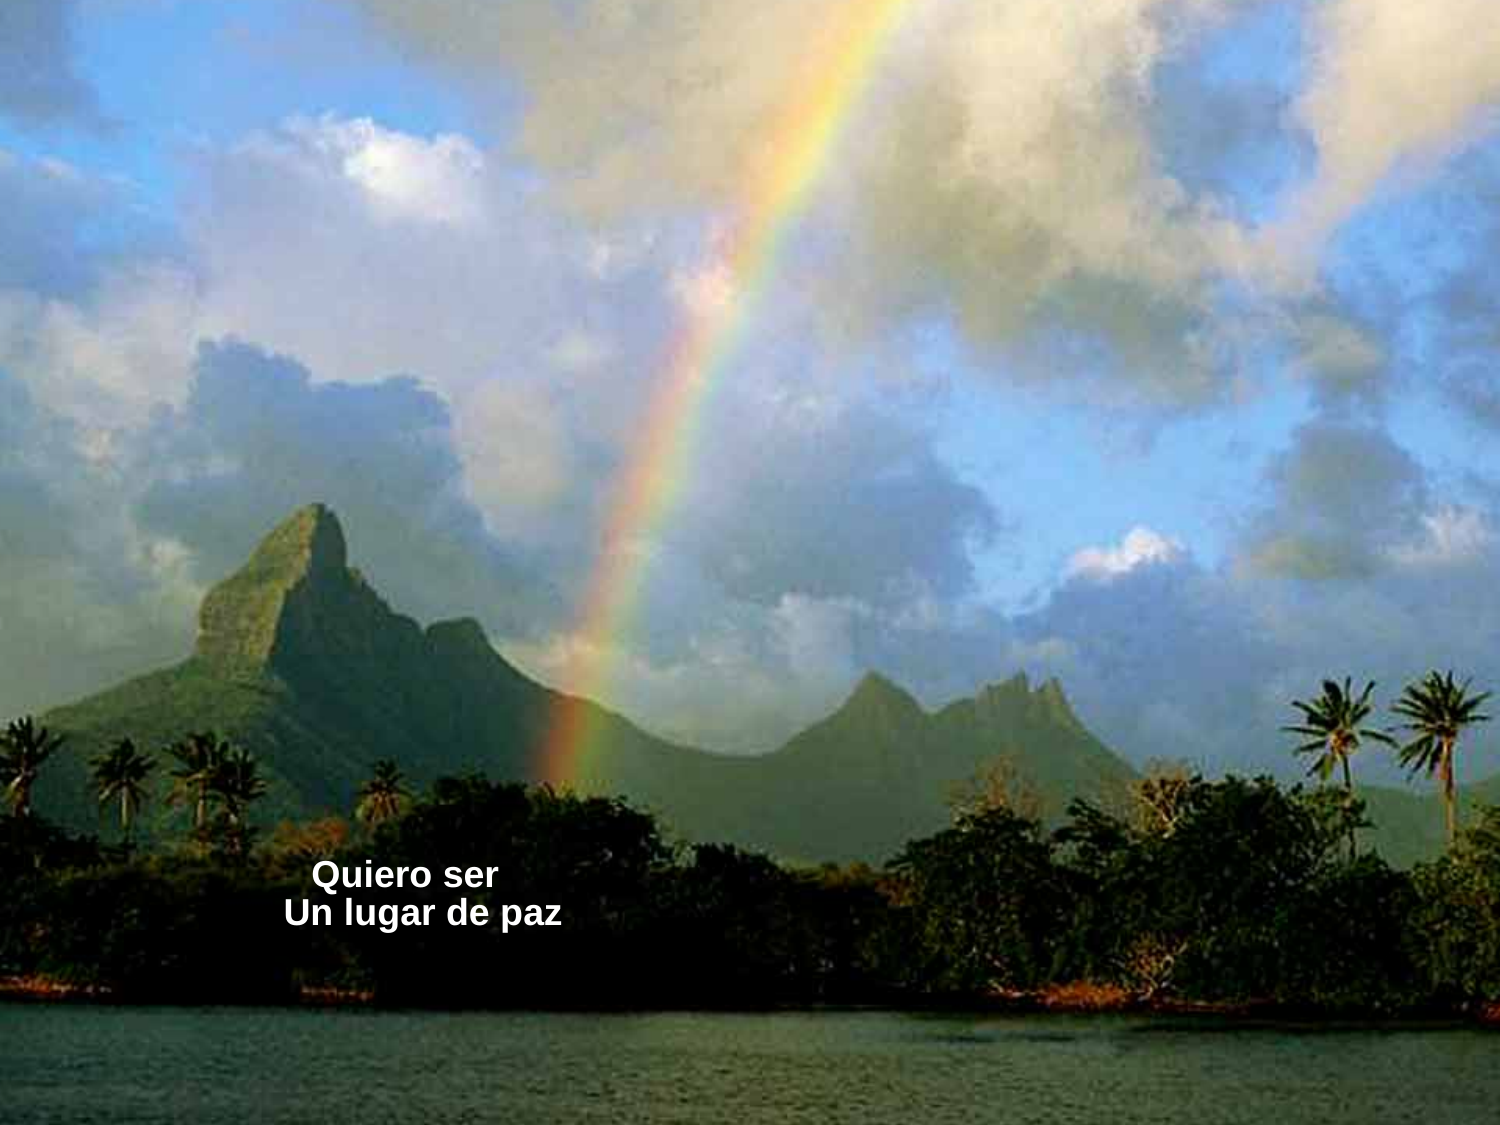

#
 Quiero ser
Un lugar de paz